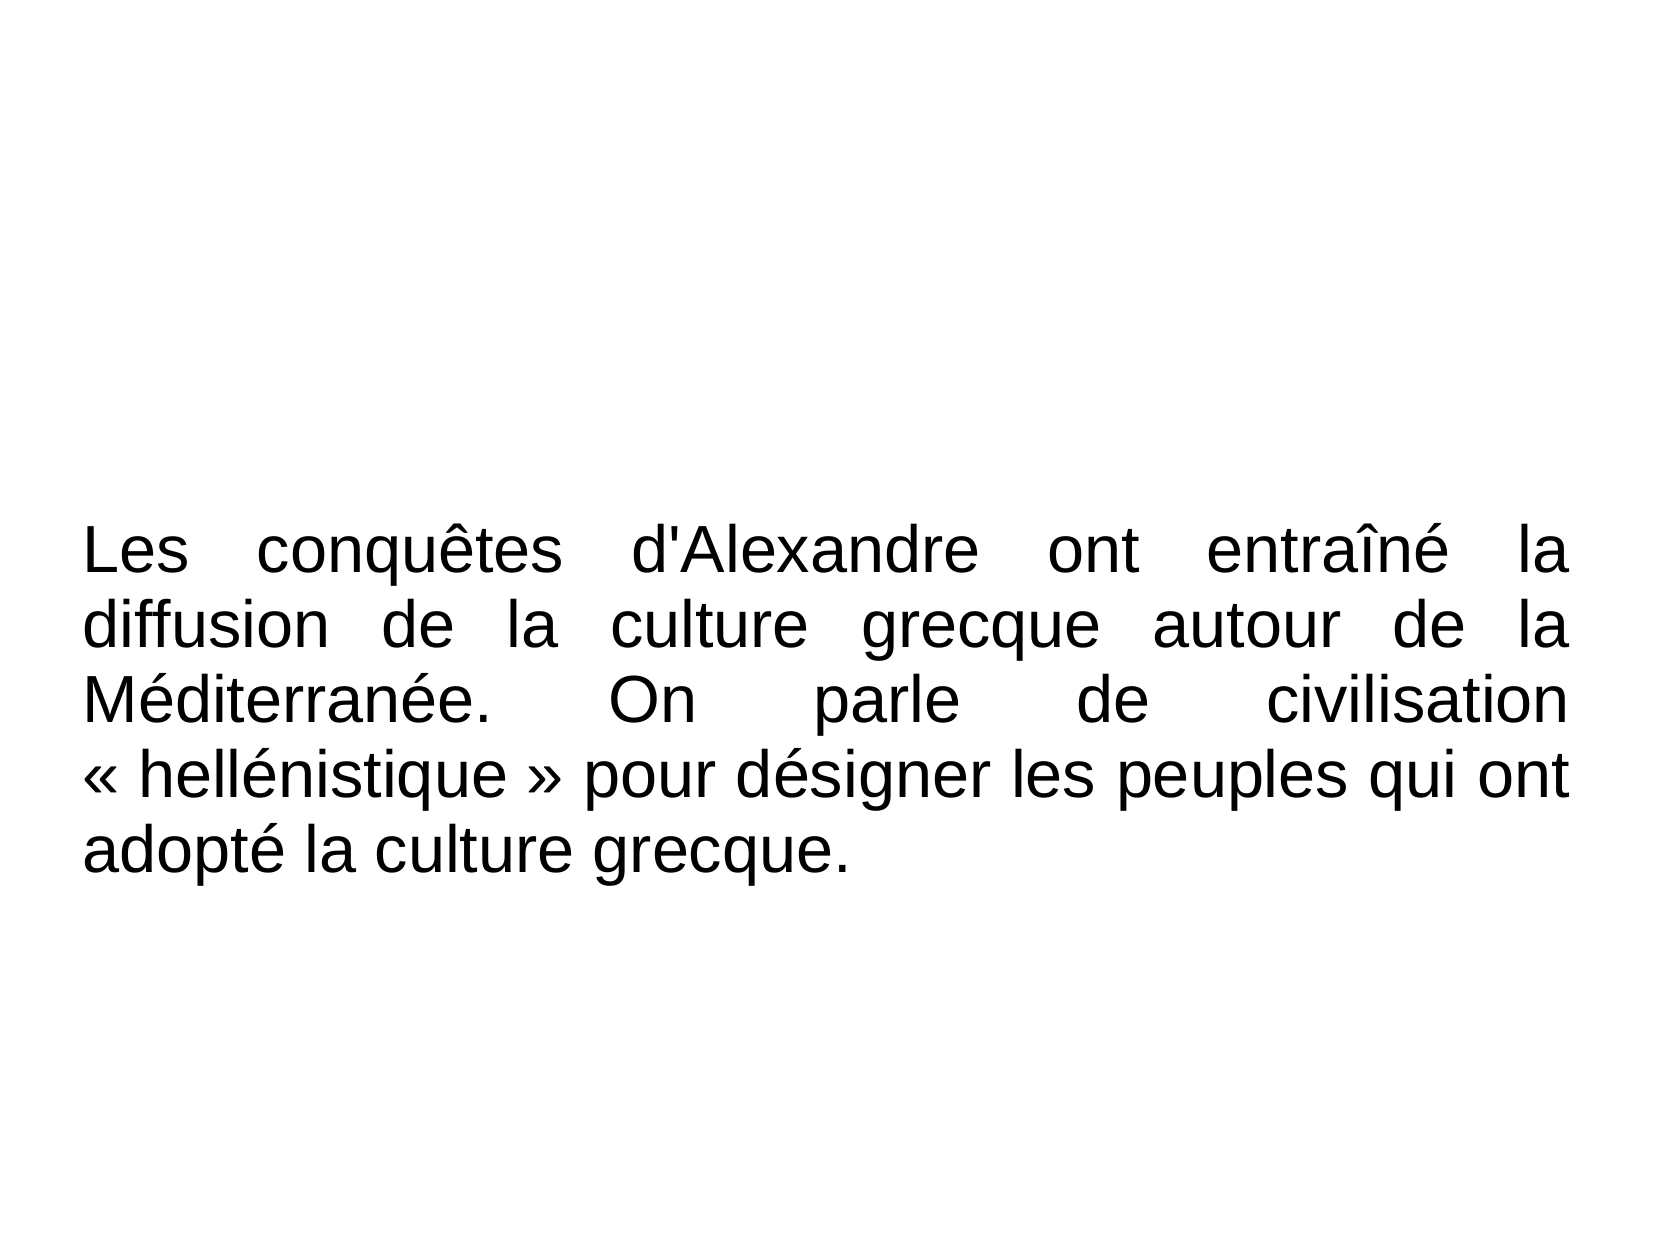

#
Les conquêtes d'Alexandre ont entraîné la diffusion de la culture grecque autour de la Méditerranée. On parle de civilisation « hellénistique » pour désigner les peuples qui ont adopté la culture grecque.